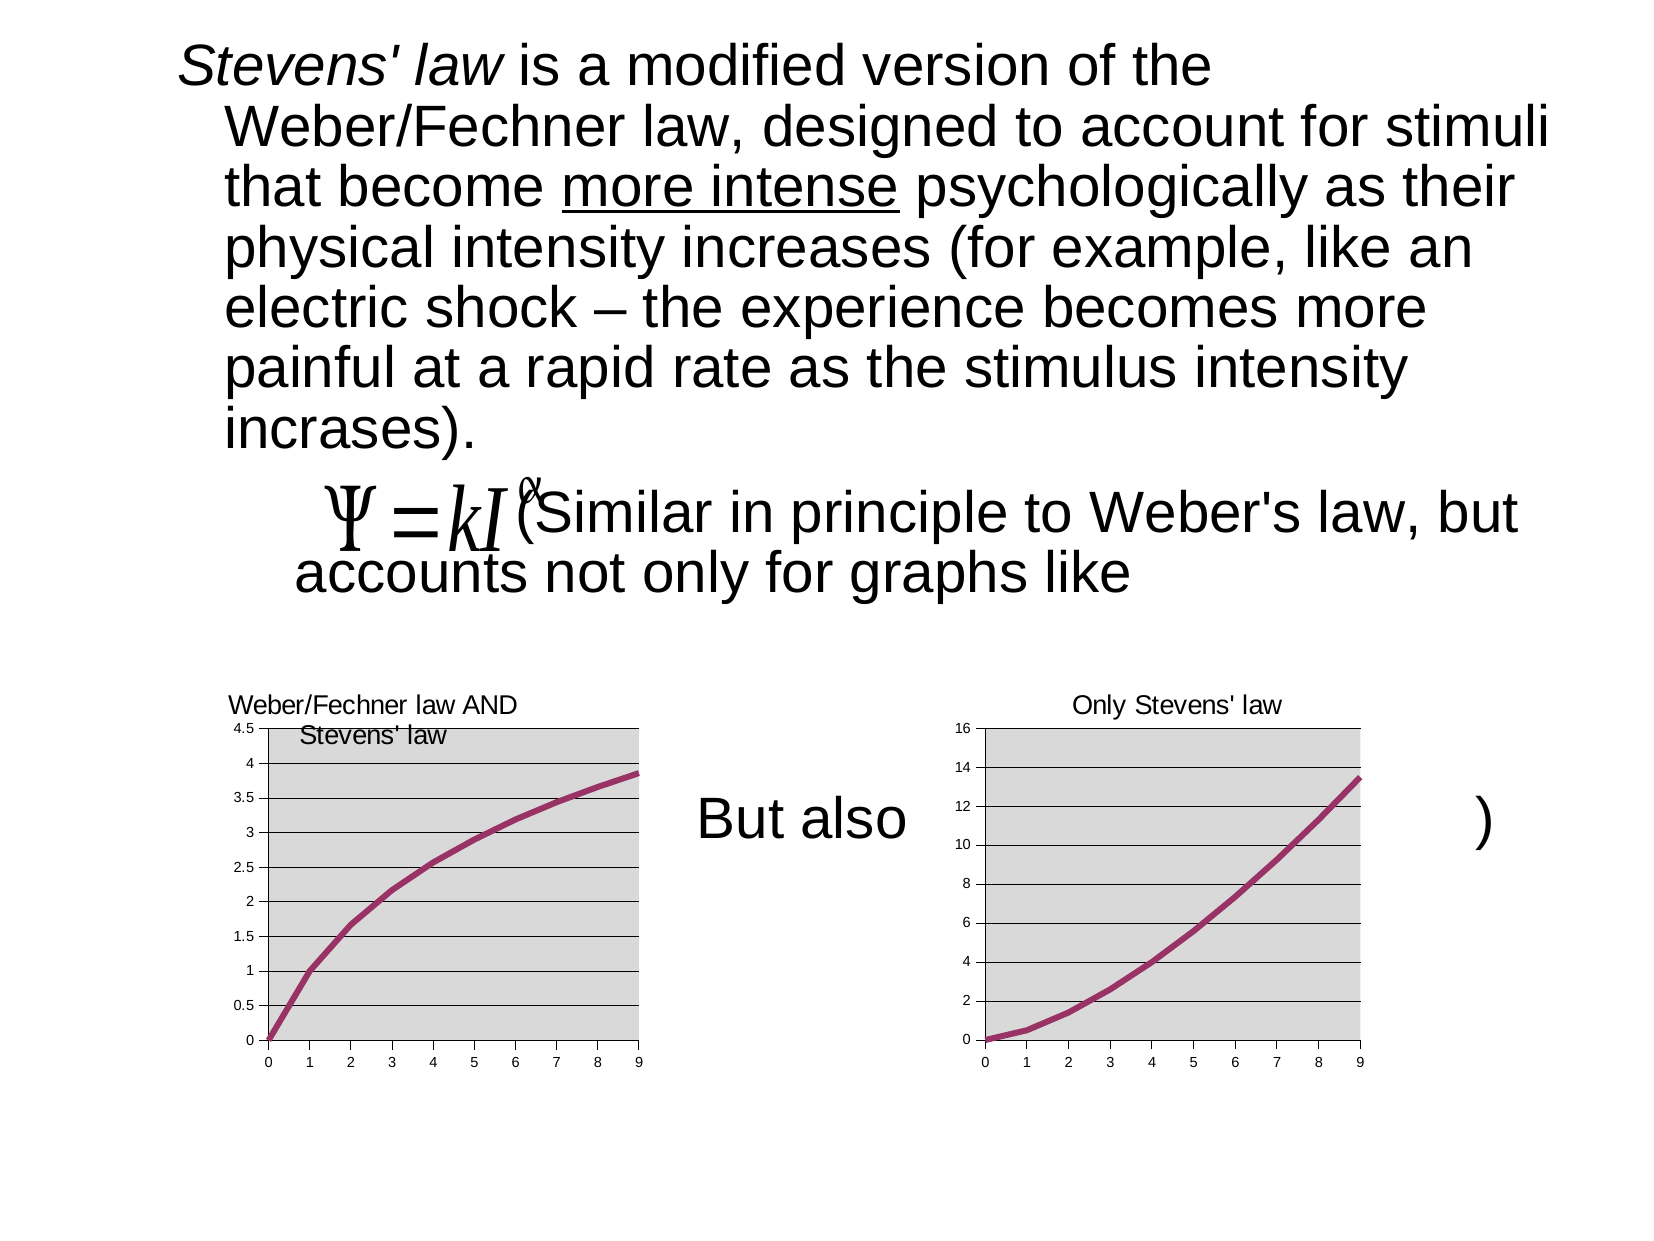

# Stevens' law is a modified version of the Weber/Fechner law, designed to account for stimuli that become more intense psychologically as their physical intensity increases (for example, like an electric shock – the experience becomes more painful at a rapid rate as the stimulus intensity incrases).
 (Similar in principle to Weber's law, but accounts not only for graphs like
 But also )
### Chart: Only Stevens' law
| Category | |
|---|---|
| 0 | 0.0 |
| 1 | 0.5 |
| 2 | 1.41 |
| 3 | 2.6 |
| 4 | 4.0 |
| 5 | 5.59 |
| 6 | 7.35 |
| 7 | 9.26 |
| 8 | 11.31 |
| 9 | 13.5 |
### Chart: Weber/Fechner law AND Stevens' law
| Category | |
|---|---|
| 0 | 0.0 |
| 1 | 1.0 |
| 2 | 1.67 |
| 3 | 2.17 |
| 4 | 2.57 |
| 5 | 2.9 |
| 6 | 3.19 |
| 7 | 3.44 |
| 8 | 3.66 |
| 9 | 3.86 |